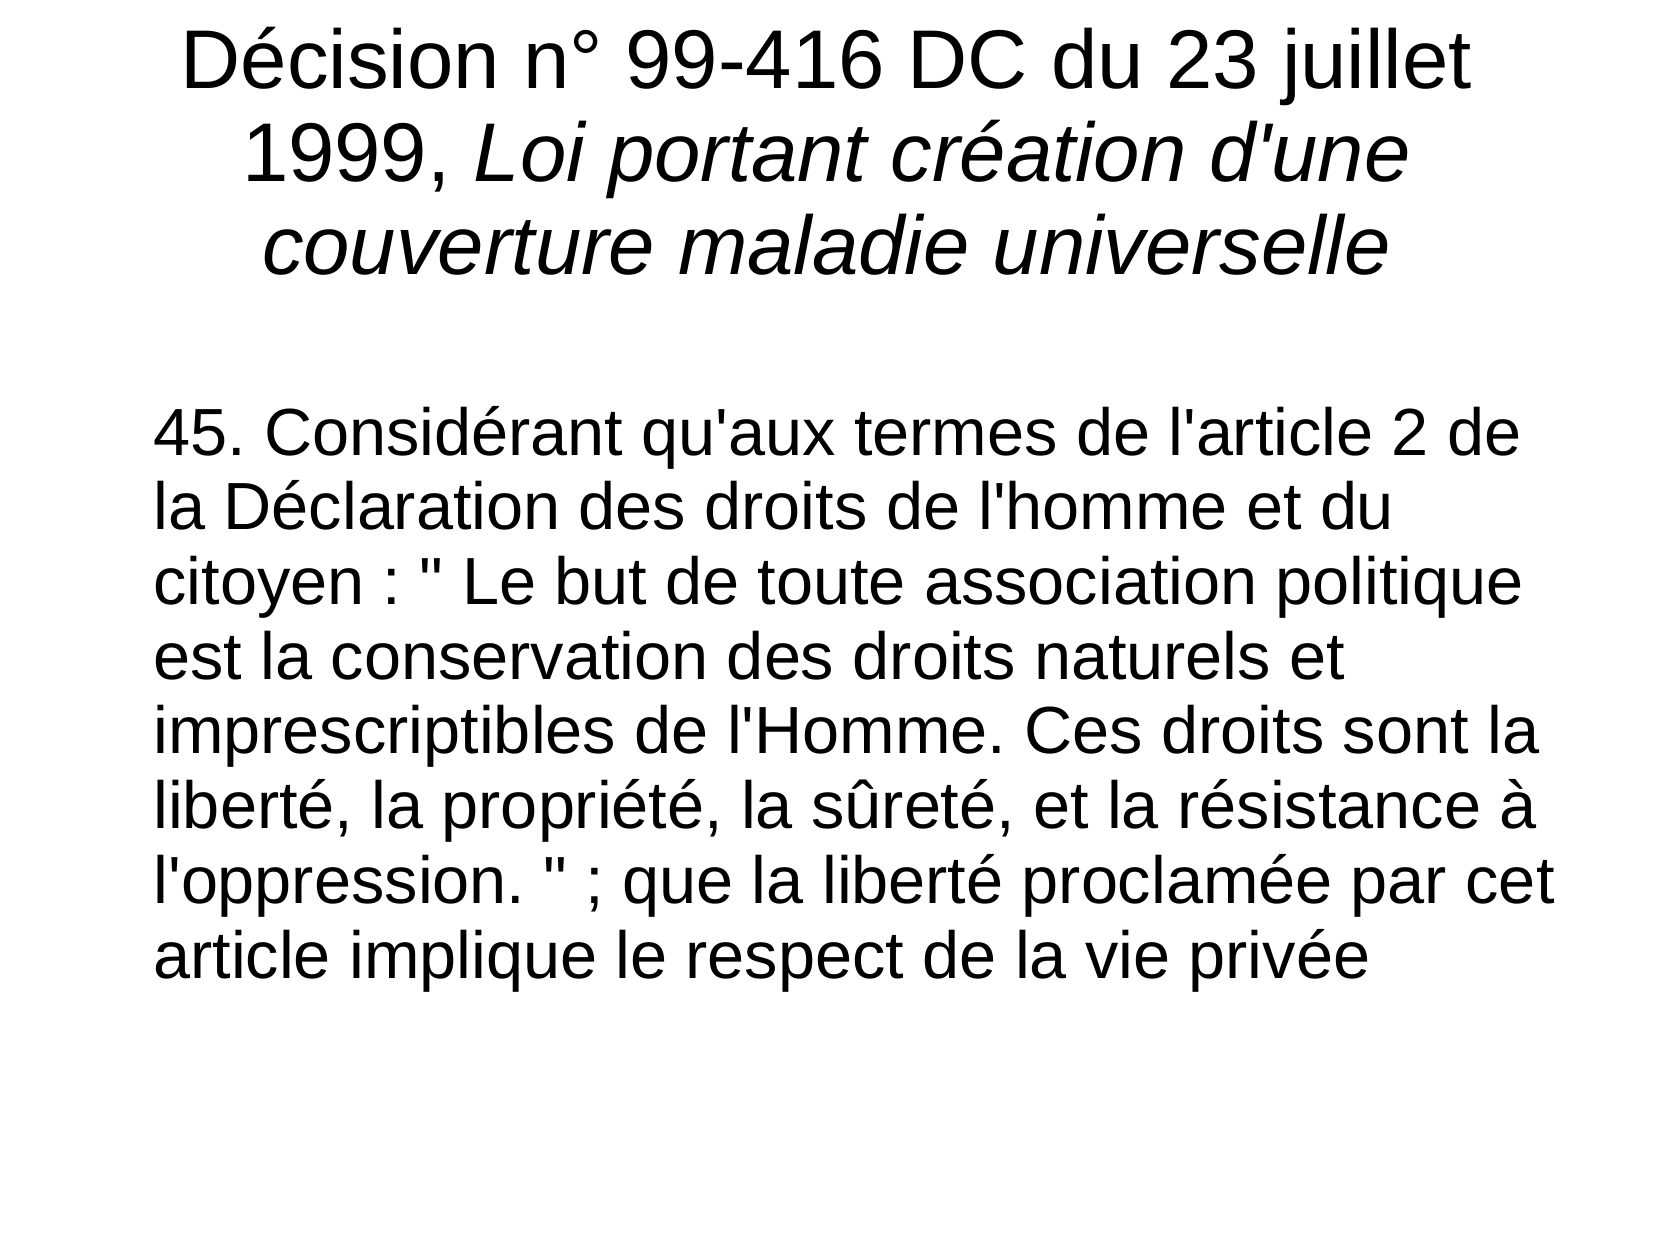

# Décision n° 99-416 DC du 23 juillet 1999, Loi portant création d'une couverture maladie universelle
45. Considérant qu'aux termes de l'article 2 de la Déclaration des droits de l'homme et du citoyen : " Le but de toute association politique est la conservation des droits naturels et imprescriptibles de l'Homme. Ces droits sont la liberté, la propriété, la sûreté, et la résistance à l'oppression. " ; que la liberté proclamée par cet article implique le respect de la vie privée